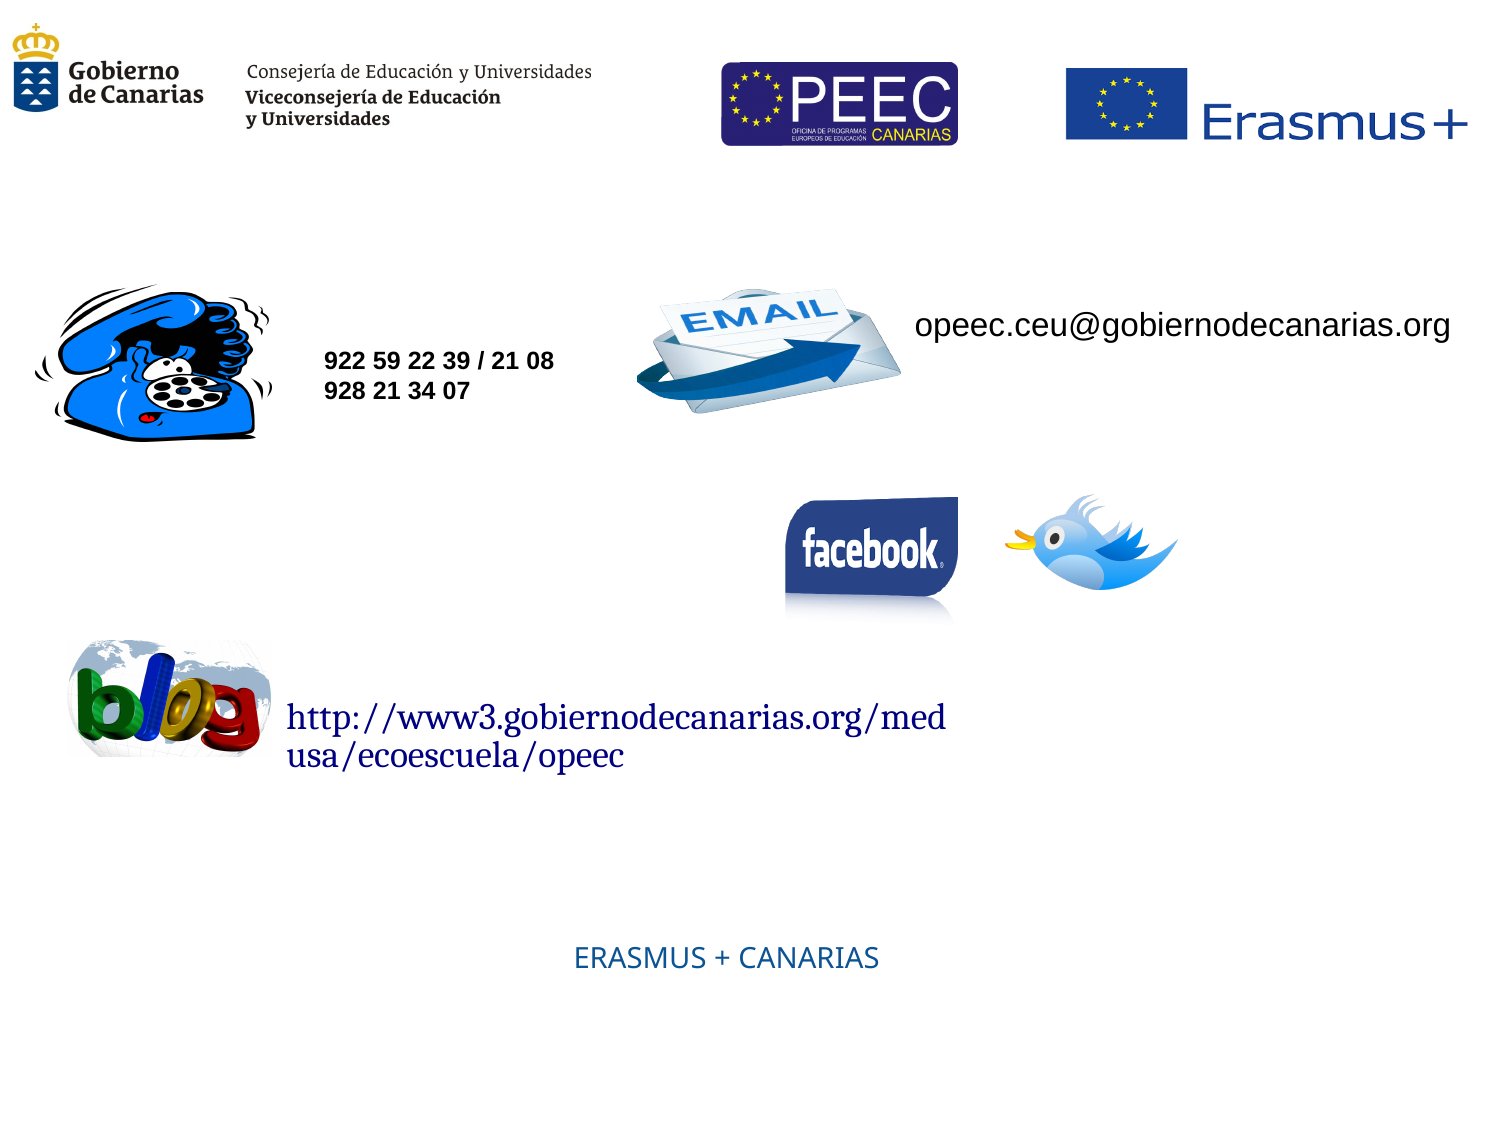

opeec.ceu@gobiernodecanarias.org
922 59 22 39 / 21 08
928 21 34 07
http://www3.gobiernodecanarias.org/medusa/ecoescuela/opeec
ERASMUS + CANARIAS